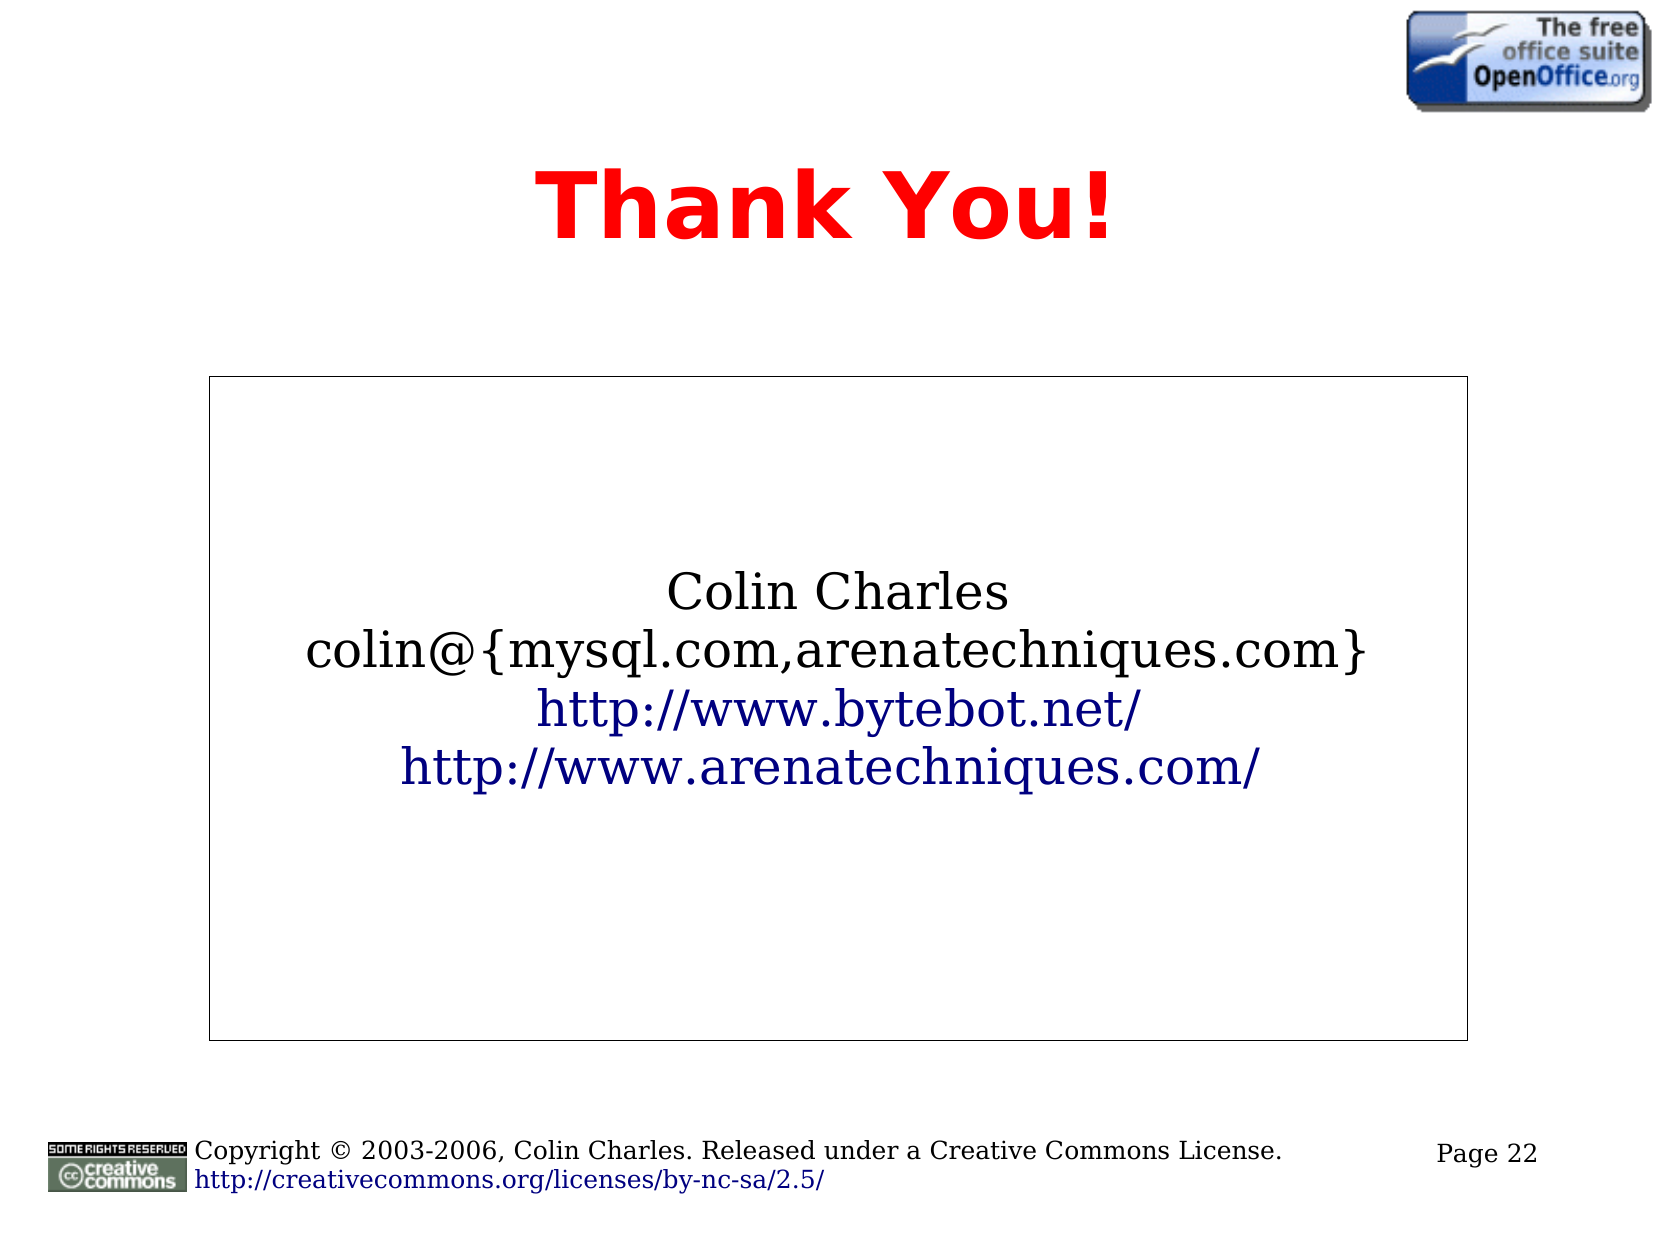

# Thank You!
Colin Charles
colin@{mysql.com,arenatechniques.com}
http://www.bytebot.net/
http://www.arenatechniques.com/